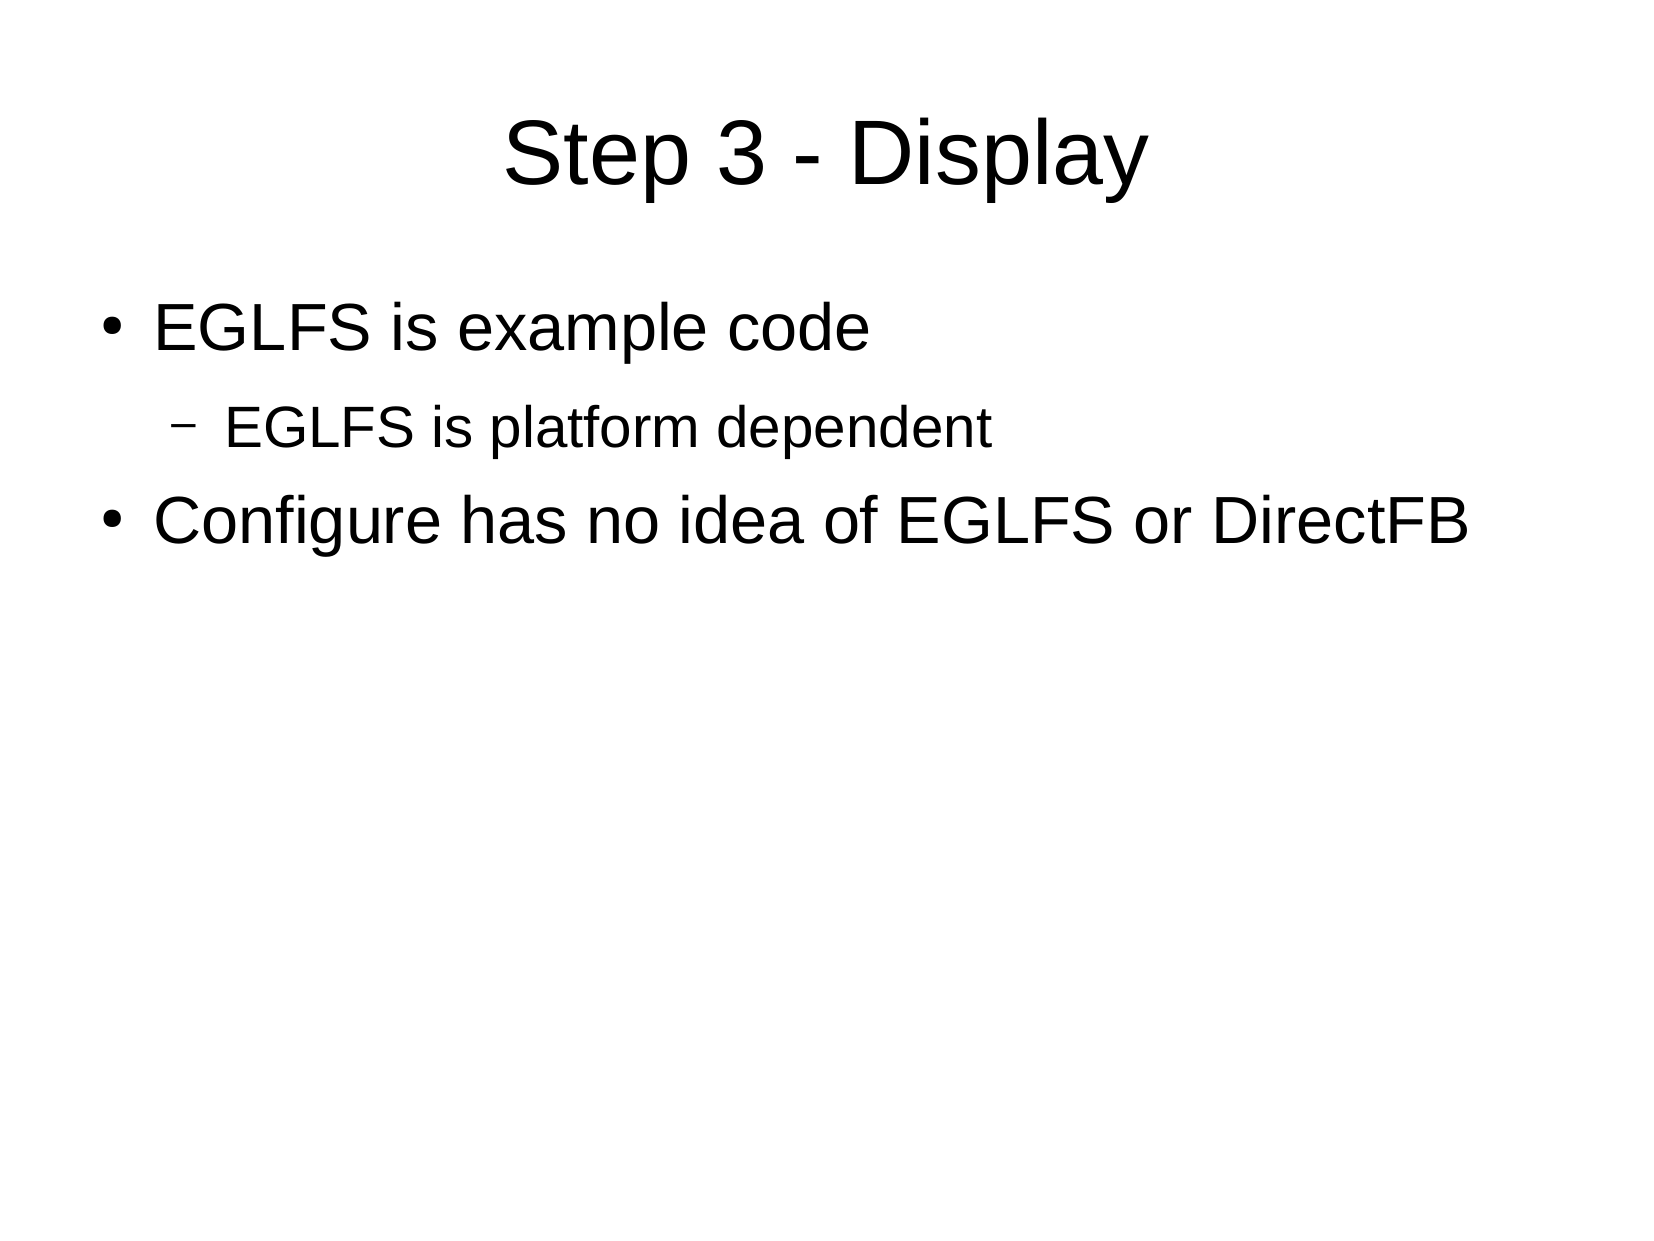

# Step 3 - Display
EGLFS is example code
EGLFS is platform dependent
Configure has no idea of EGLFS or DirectFB